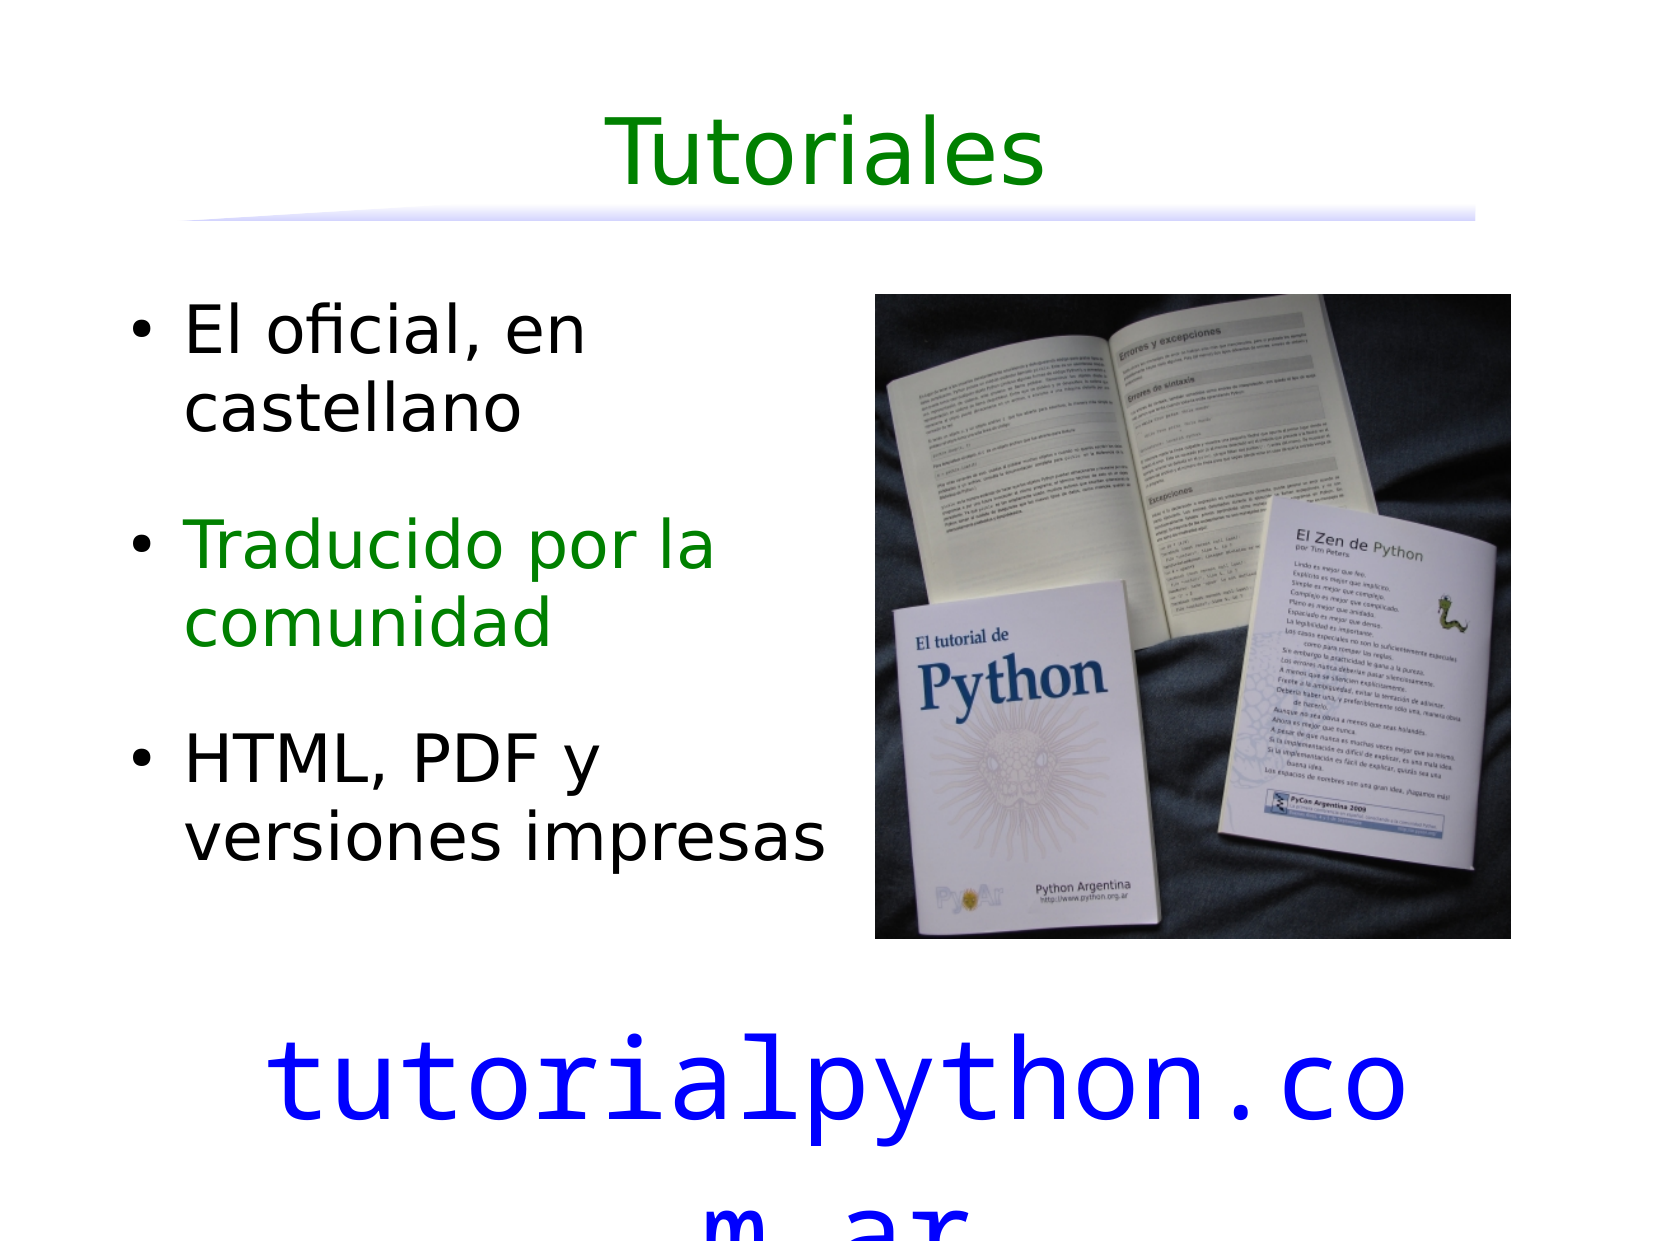

# Tutoriales
El oficial, en castellano
Traducido por la comunidad
HTML, PDF y versiones impresas
tutorialpython.com.ar